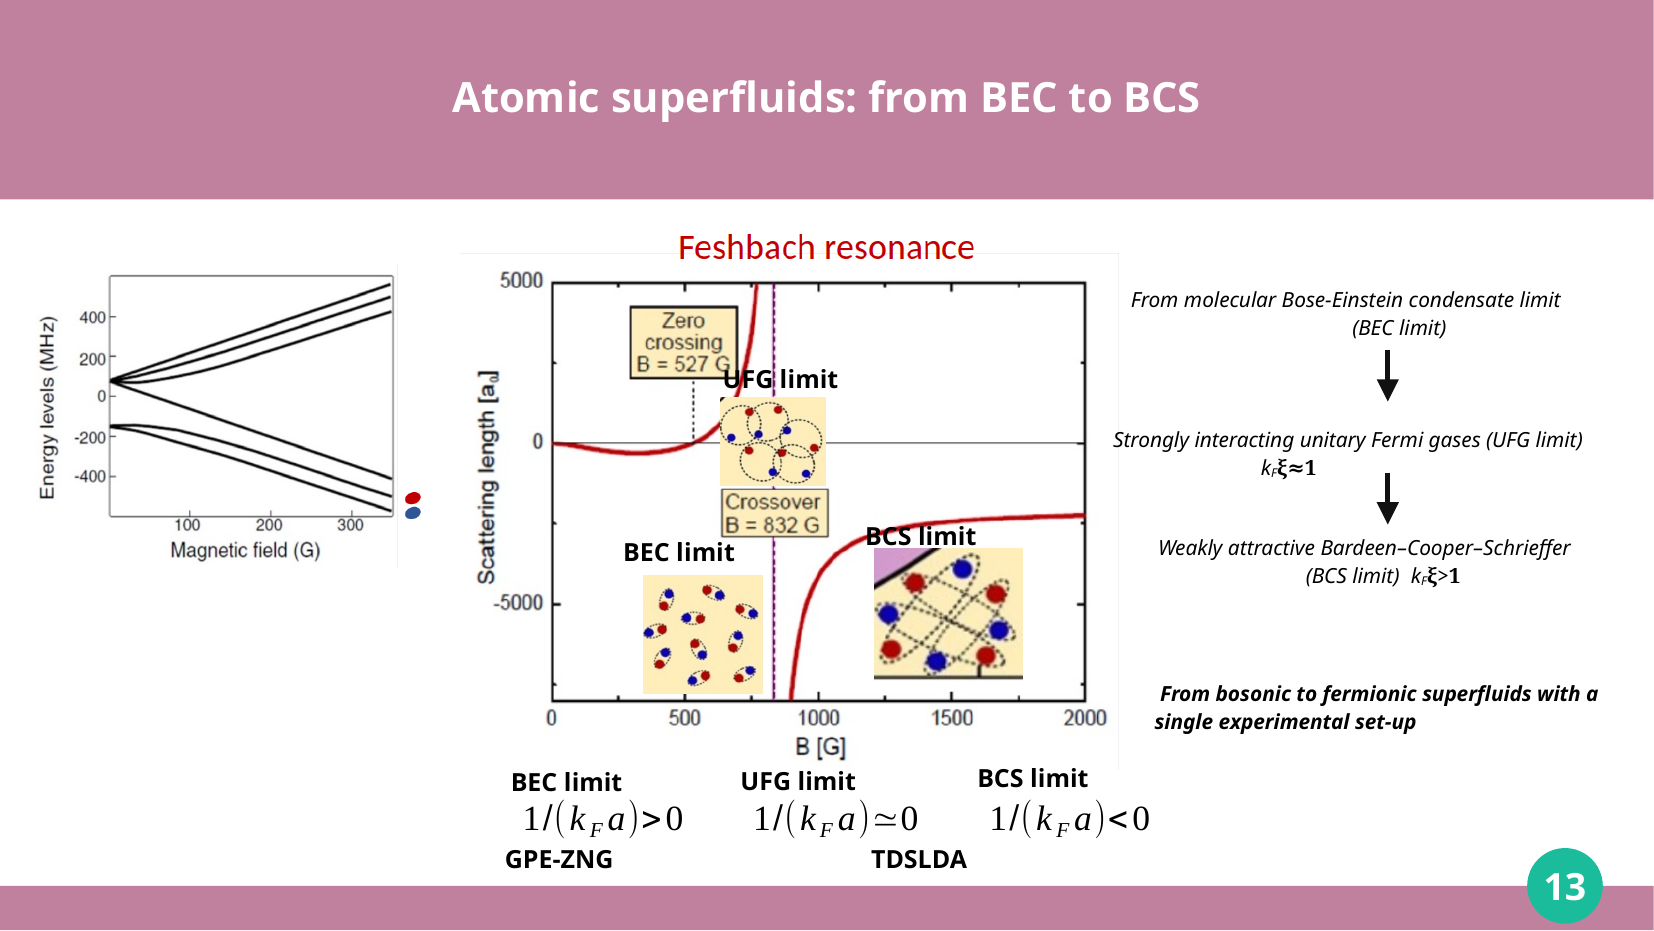

# Atomic superfluids: from BEC to BCS
From molecular Bose-Einstein condensate limit
			(BEC limit)
UFG limit
Strongly interacting unitary Fermi gases (UFG limit) 			kFξ≈1
BCS limit
Weakly attractive Bardeen–Cooper–Schrieffer
		(BCS limit) kFξ>1
BEC limit
 From bosonic to fermionic superfluids with a single experimental set-up
BCS limit
UFG limit
BEC limit
GPE-ZNG
TDSLDA